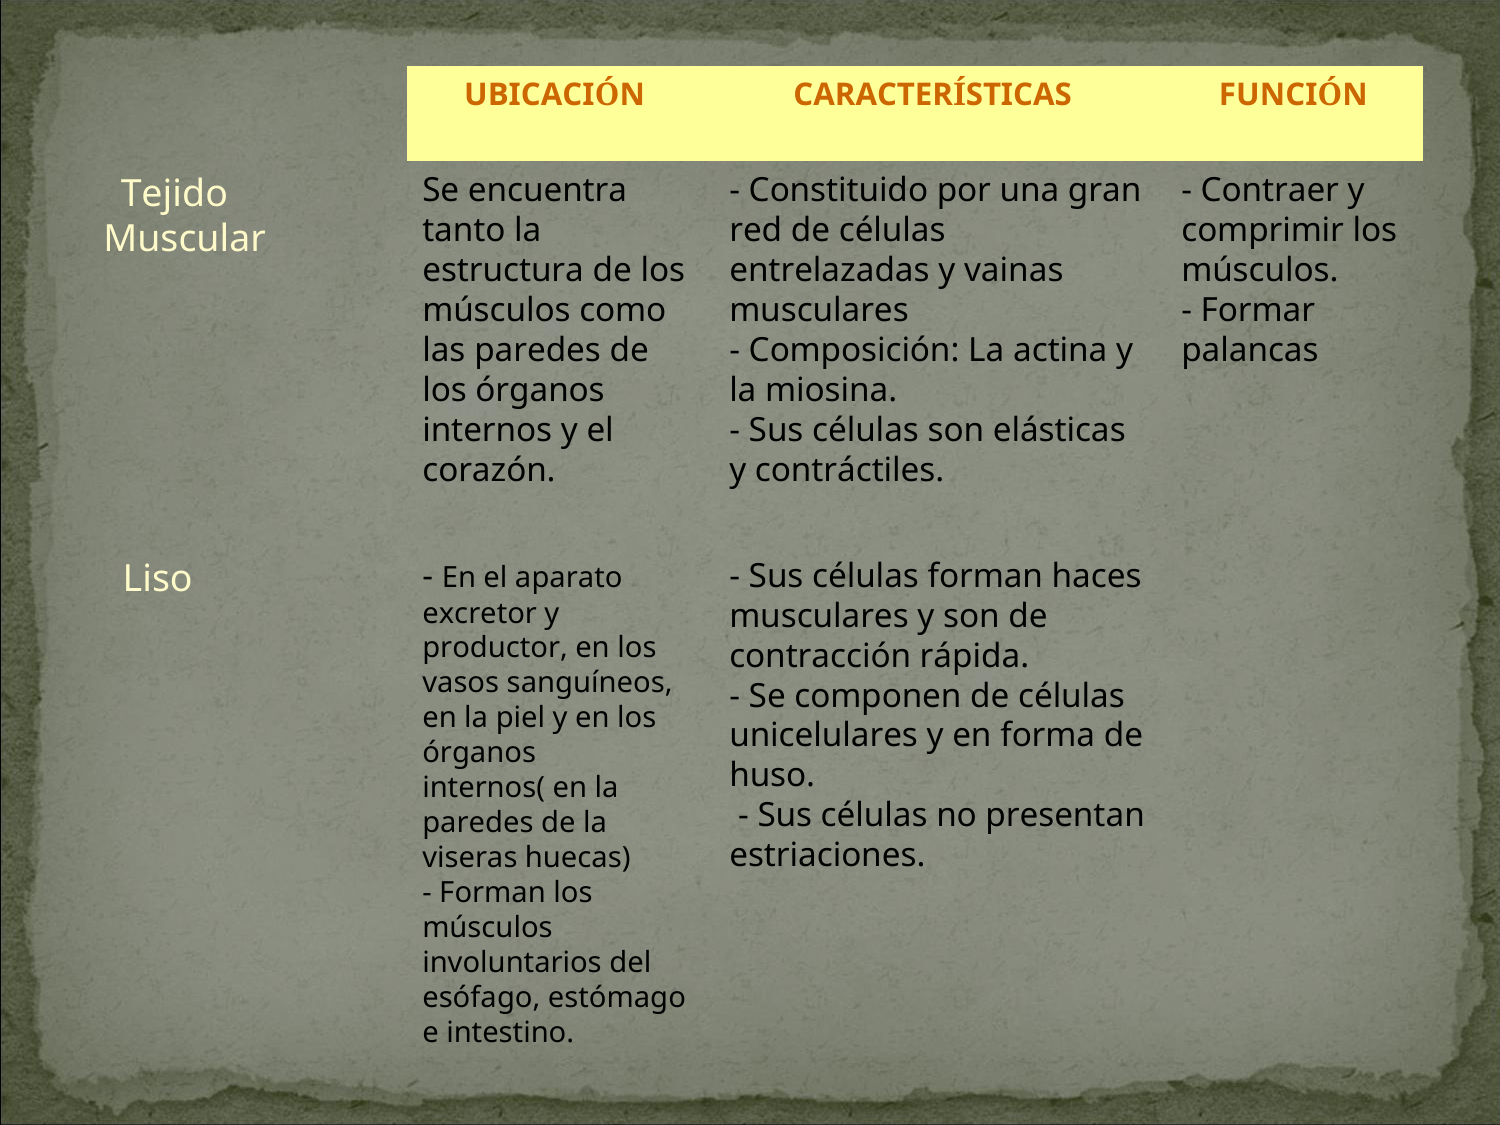

| | UBICACIÓN | CARACTERÍSTICAS | FUNCIÓN |
| --- | --- | --- | --- |
| Tejido Muscular | Se encuentra tanto la estructura de los músculos como las paredes de los órganos internos y el corazón. | - Constituido por una gran red de células entrelazadas y vainas musculares - Composición: La actina y la miosina. - Sus células son elásticas y contráctiles. | - Contraer y comprimir los músculos. - Formar palancas |
| --- | --- | --- | --- |
| Liso | - En el aparato excretor y productor, en los vasos sanguíneos, en la piel y en los órganos internos( en la paredes de la viseras huecas) - Forman los músculos involuntarios del esófago, estómago e intestino. | - Sus células forman haces musculares y son de contracción rápida. - Se componen de células unicelulares y en forma de huso. - Sus células no presentan estriaciones. | |